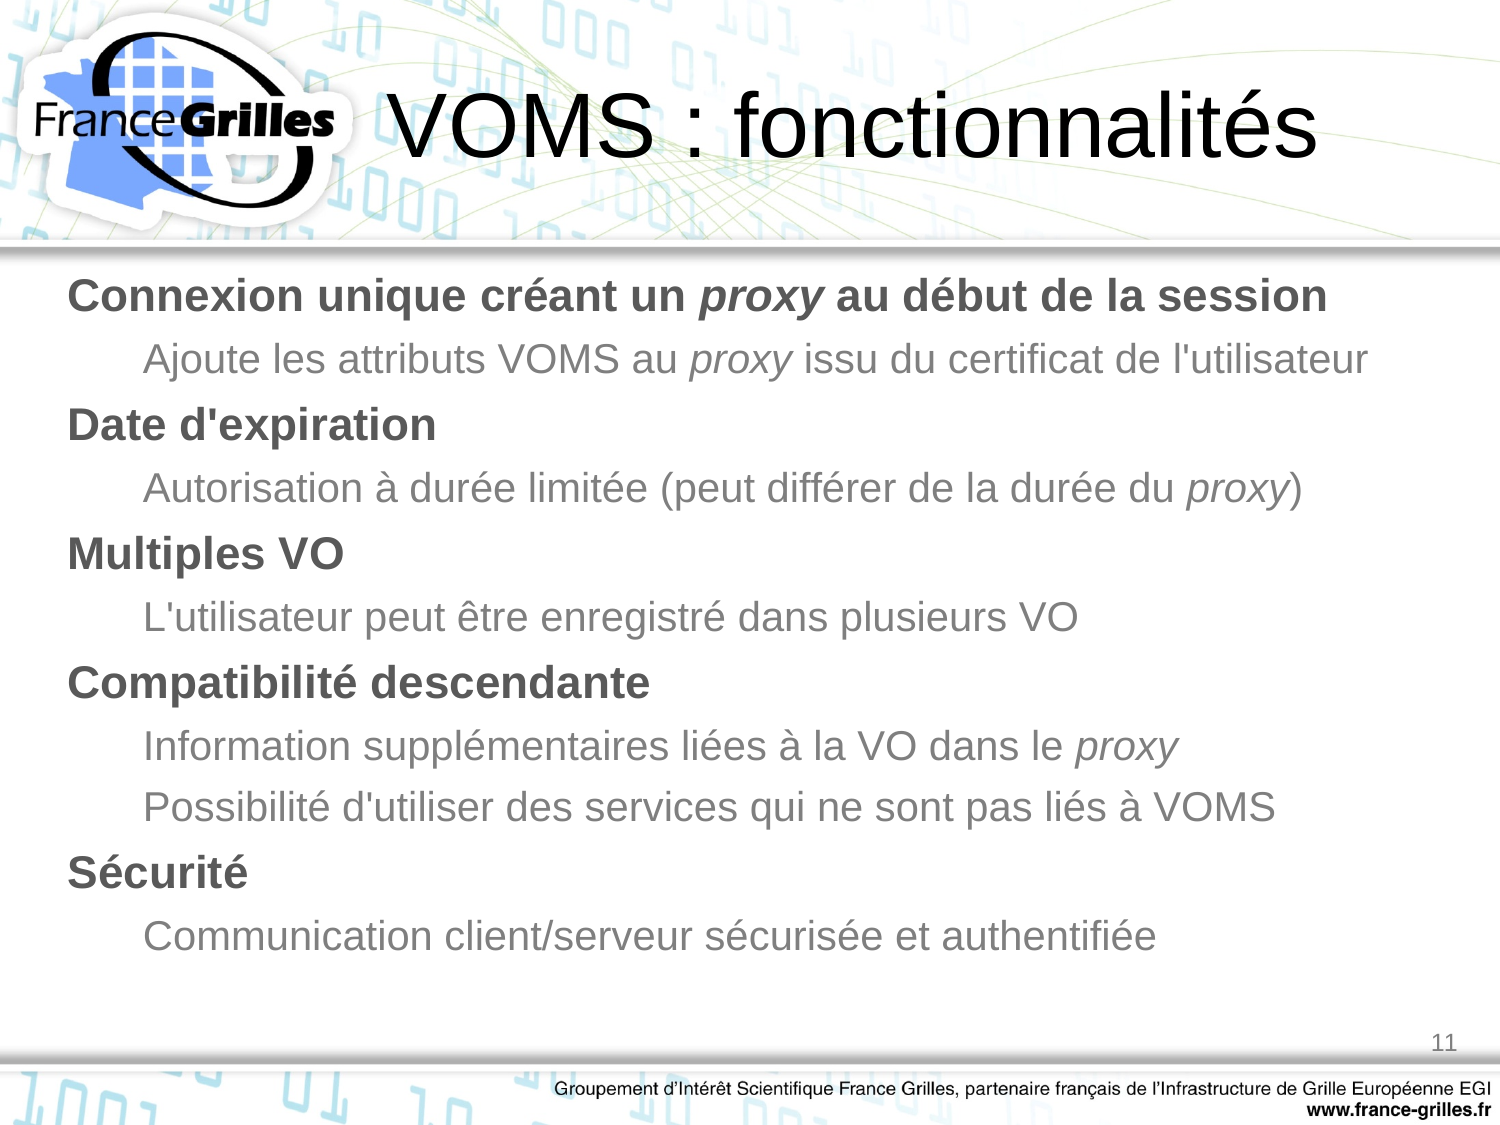

# VOMS : fonctionnalités
Connexion unique créant un proxy au début de la session
Ajoute les attributs VOMS au proxy issu du certificat de l'utilisateur
Date d'expiration
Autorisation à durée limitée (peut différer de la durée du proxy)
Multiples VO
L'utilisateur peut être enregistré dans plusieurs VO
Compatibilité descendante
Information supplémentaires liées à la VO dans le proxy
Possibilité d'utiliser des services qui ne sont pas liés à VOMS
Sécurité
Communication client/serveur sécurisée et authentifiée
11
Introduction aux grilles